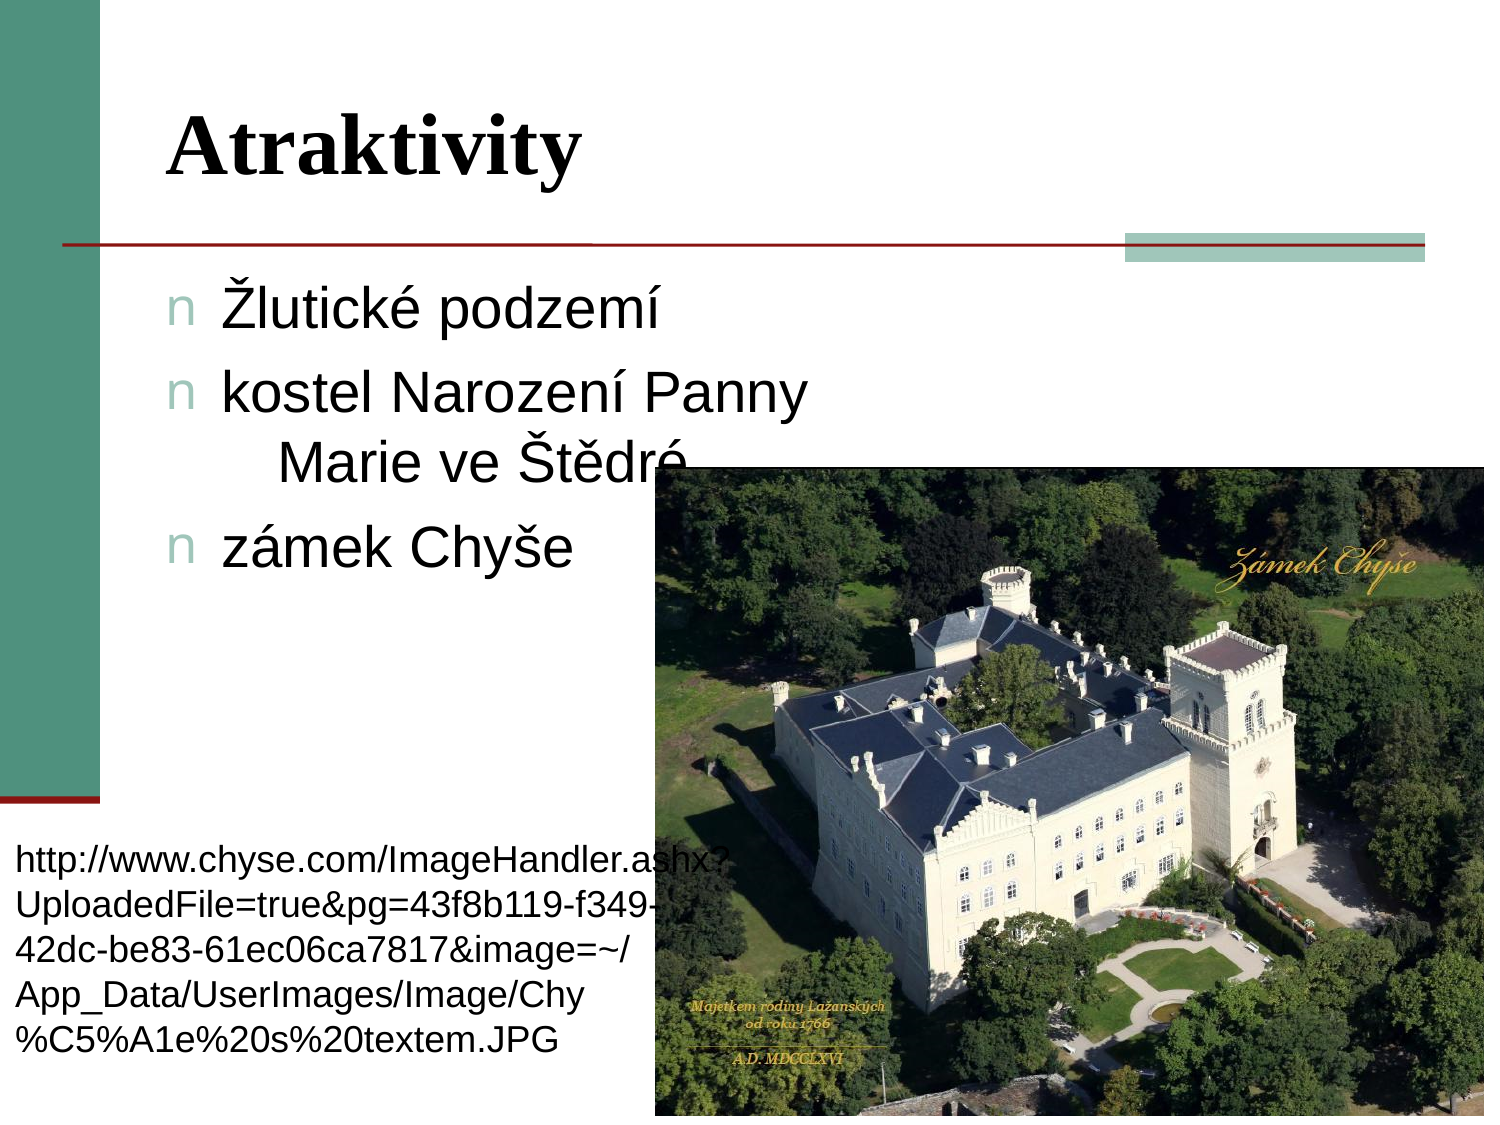

# Atraktivity
Žlutické podzemí
kostel Narození Panny
Marie ve Štědré
zámek Chyše
http://www.chyse.com/ImageHandler.ashx?UploadedFile=true&pg=43f8b119-f349-42dc-be83-61ec06ca7817&image=~/App_Data/UserImages/Image/Chy%C5%A1e%20s%20textem.JPG